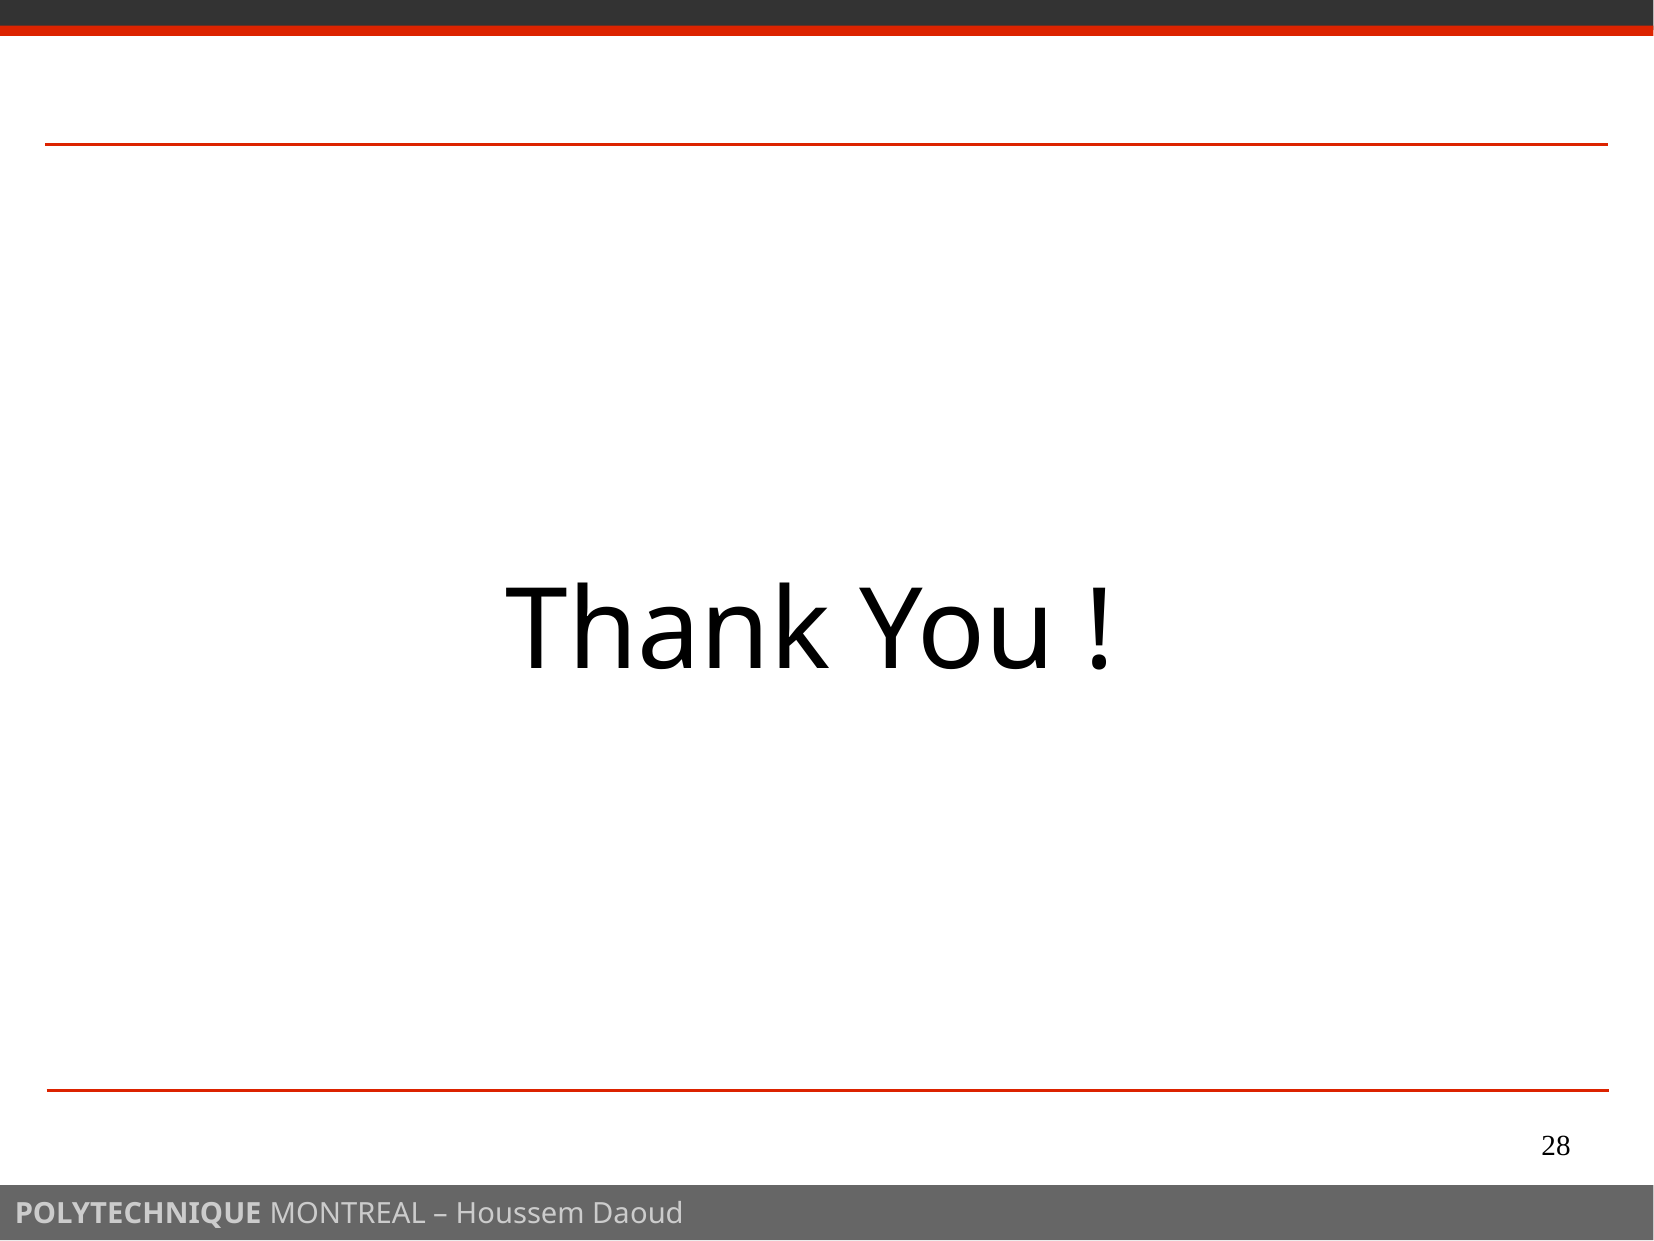

Thank You !
28
POLYTECHNIQUE MONTREAL – Houssem Daoud